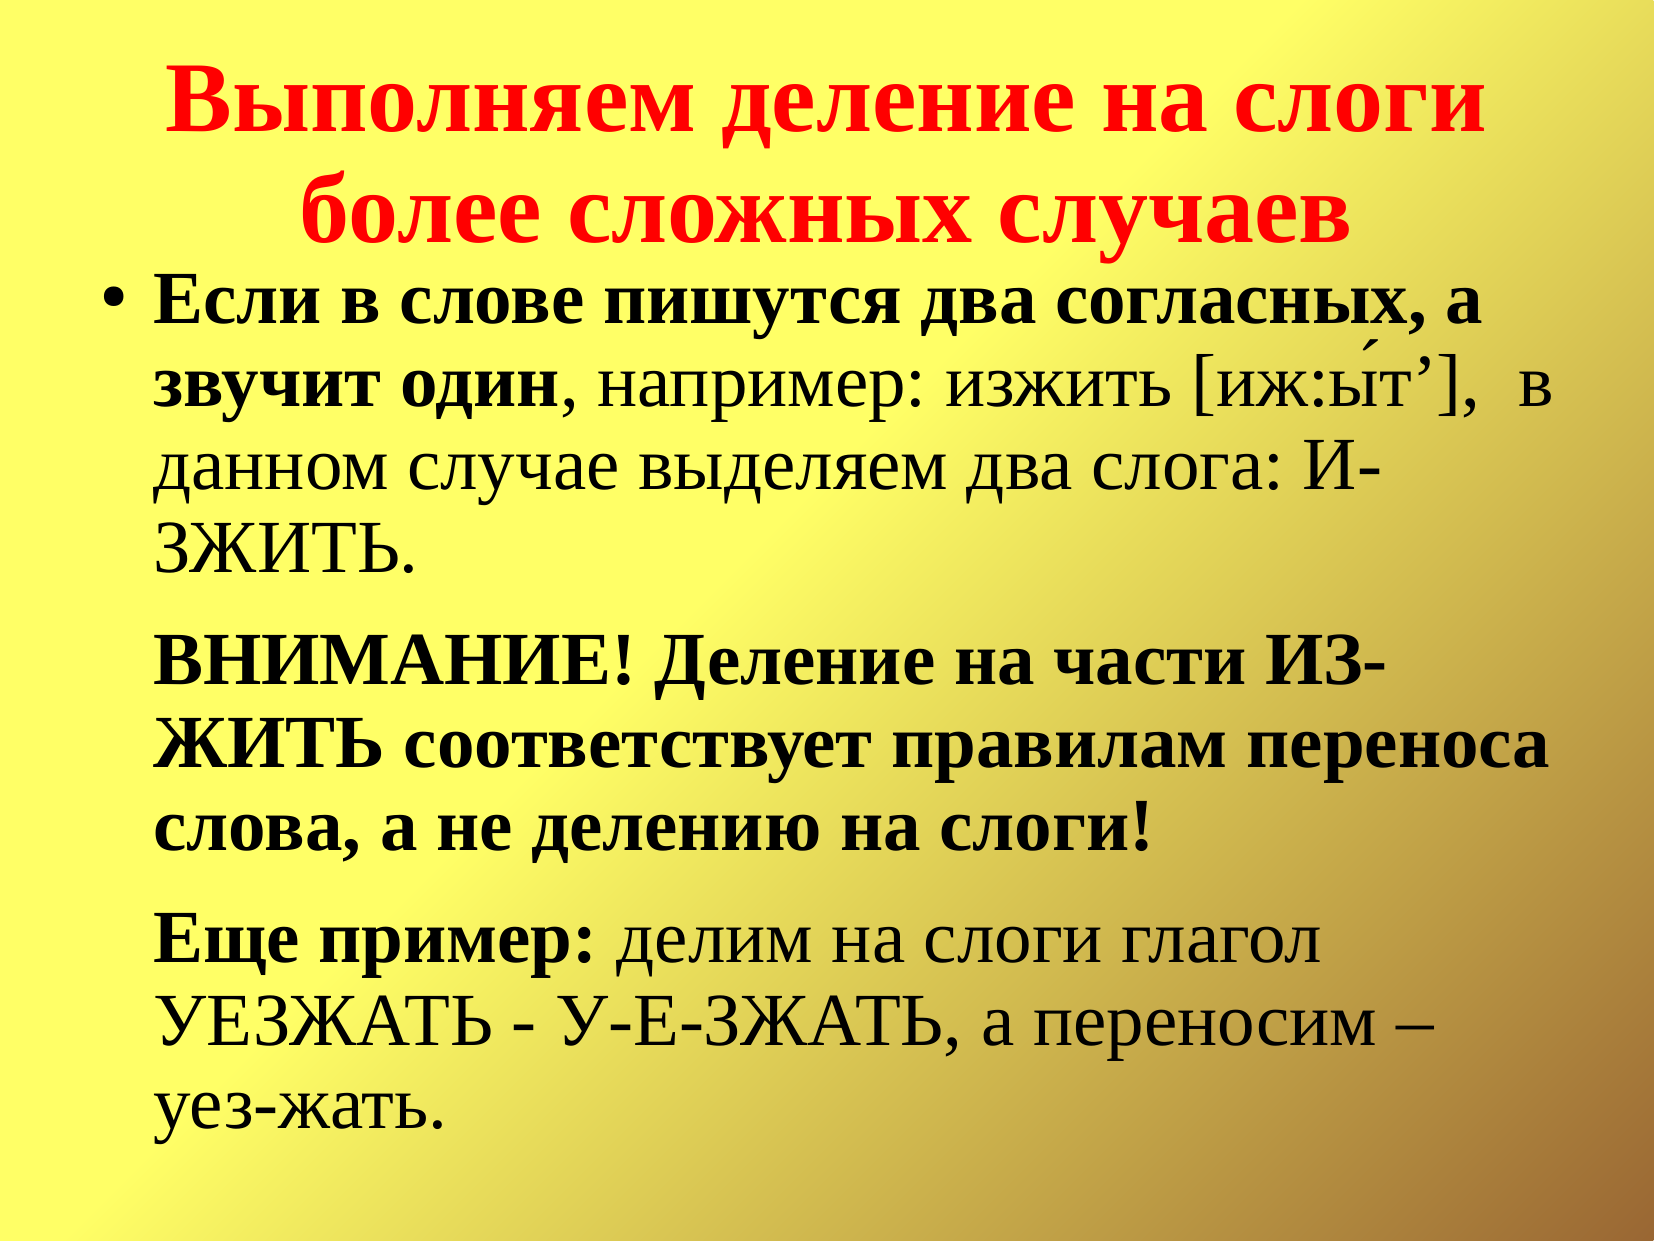

# Выполняем деление на слоги более сложных случаев
Если в слове пишутся два согласных, а звучит один, например: изжить [иж:ы́т’], в данном случае выделяем два слога: И-ЗЖИТЬ.
ВНИМАНИЕ! Деление на части ИЗ-ЖИТЬ соответствует правилам переноса слова, а не делению на слоги!
Еще пример: делим на слоги глагол УЕЗЖАТЬ - У-Е-ЗЖАТЬ, а переносим – уез-жать.